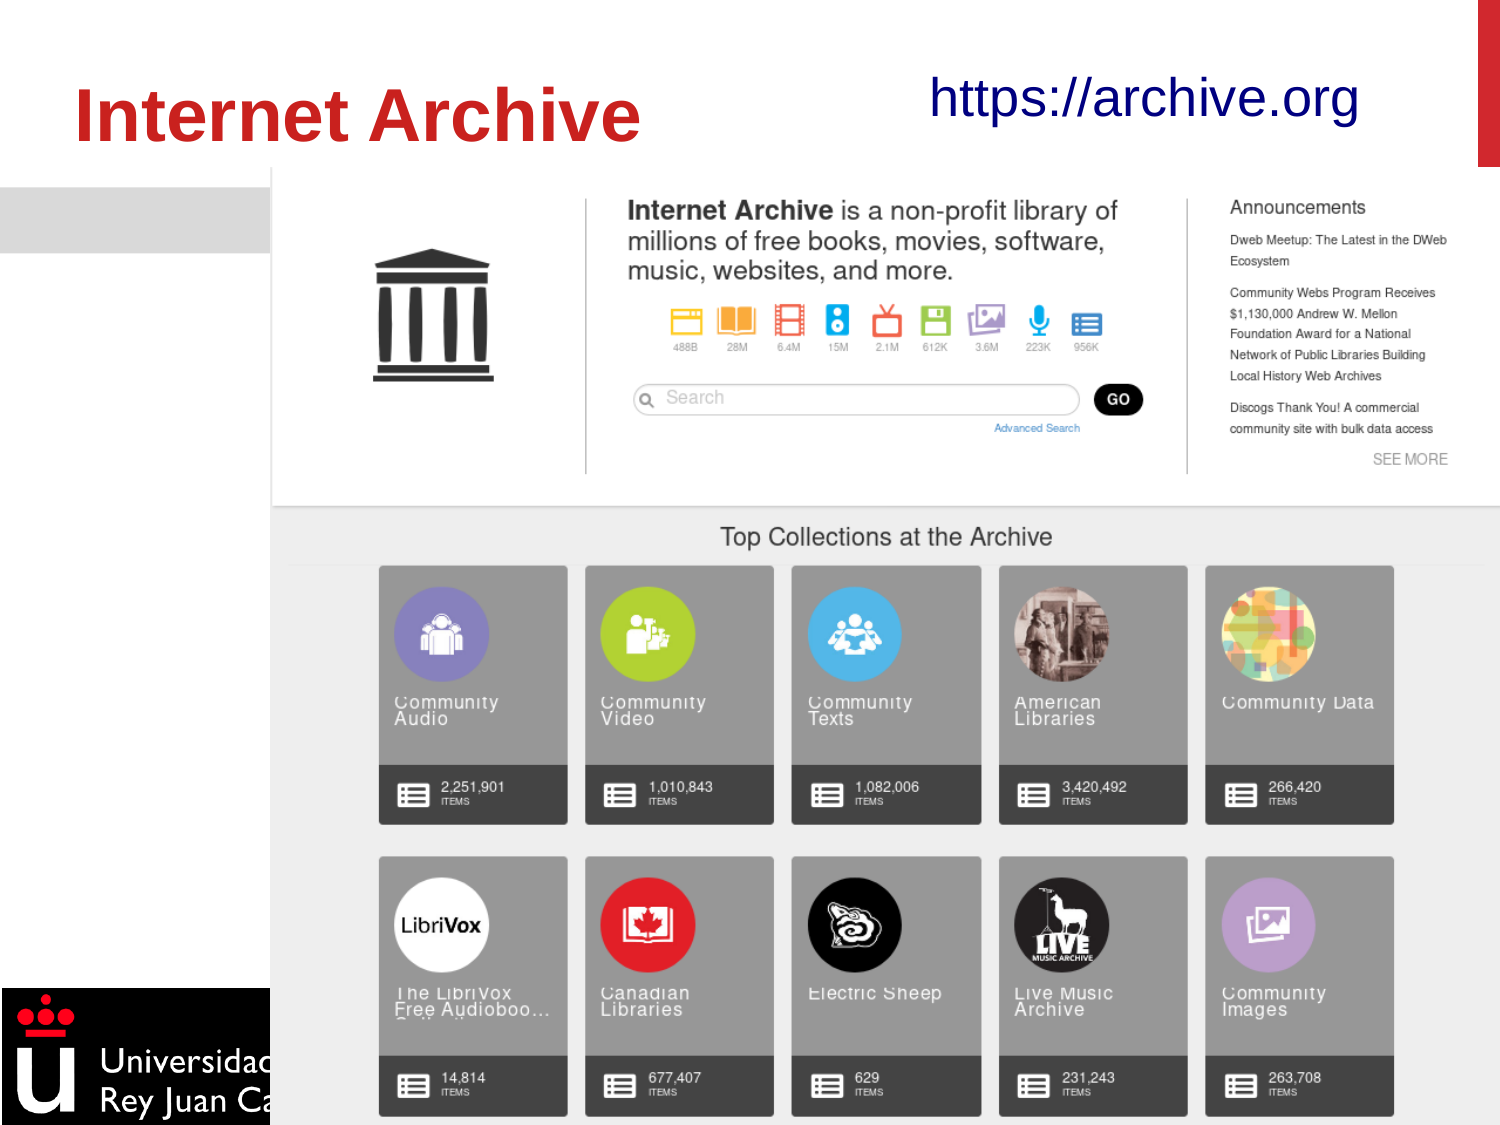

#
https://archive.org
Internet Archive
Oficina de Conocimiento y Cultura Libres
https://urjc.es/ofilibre